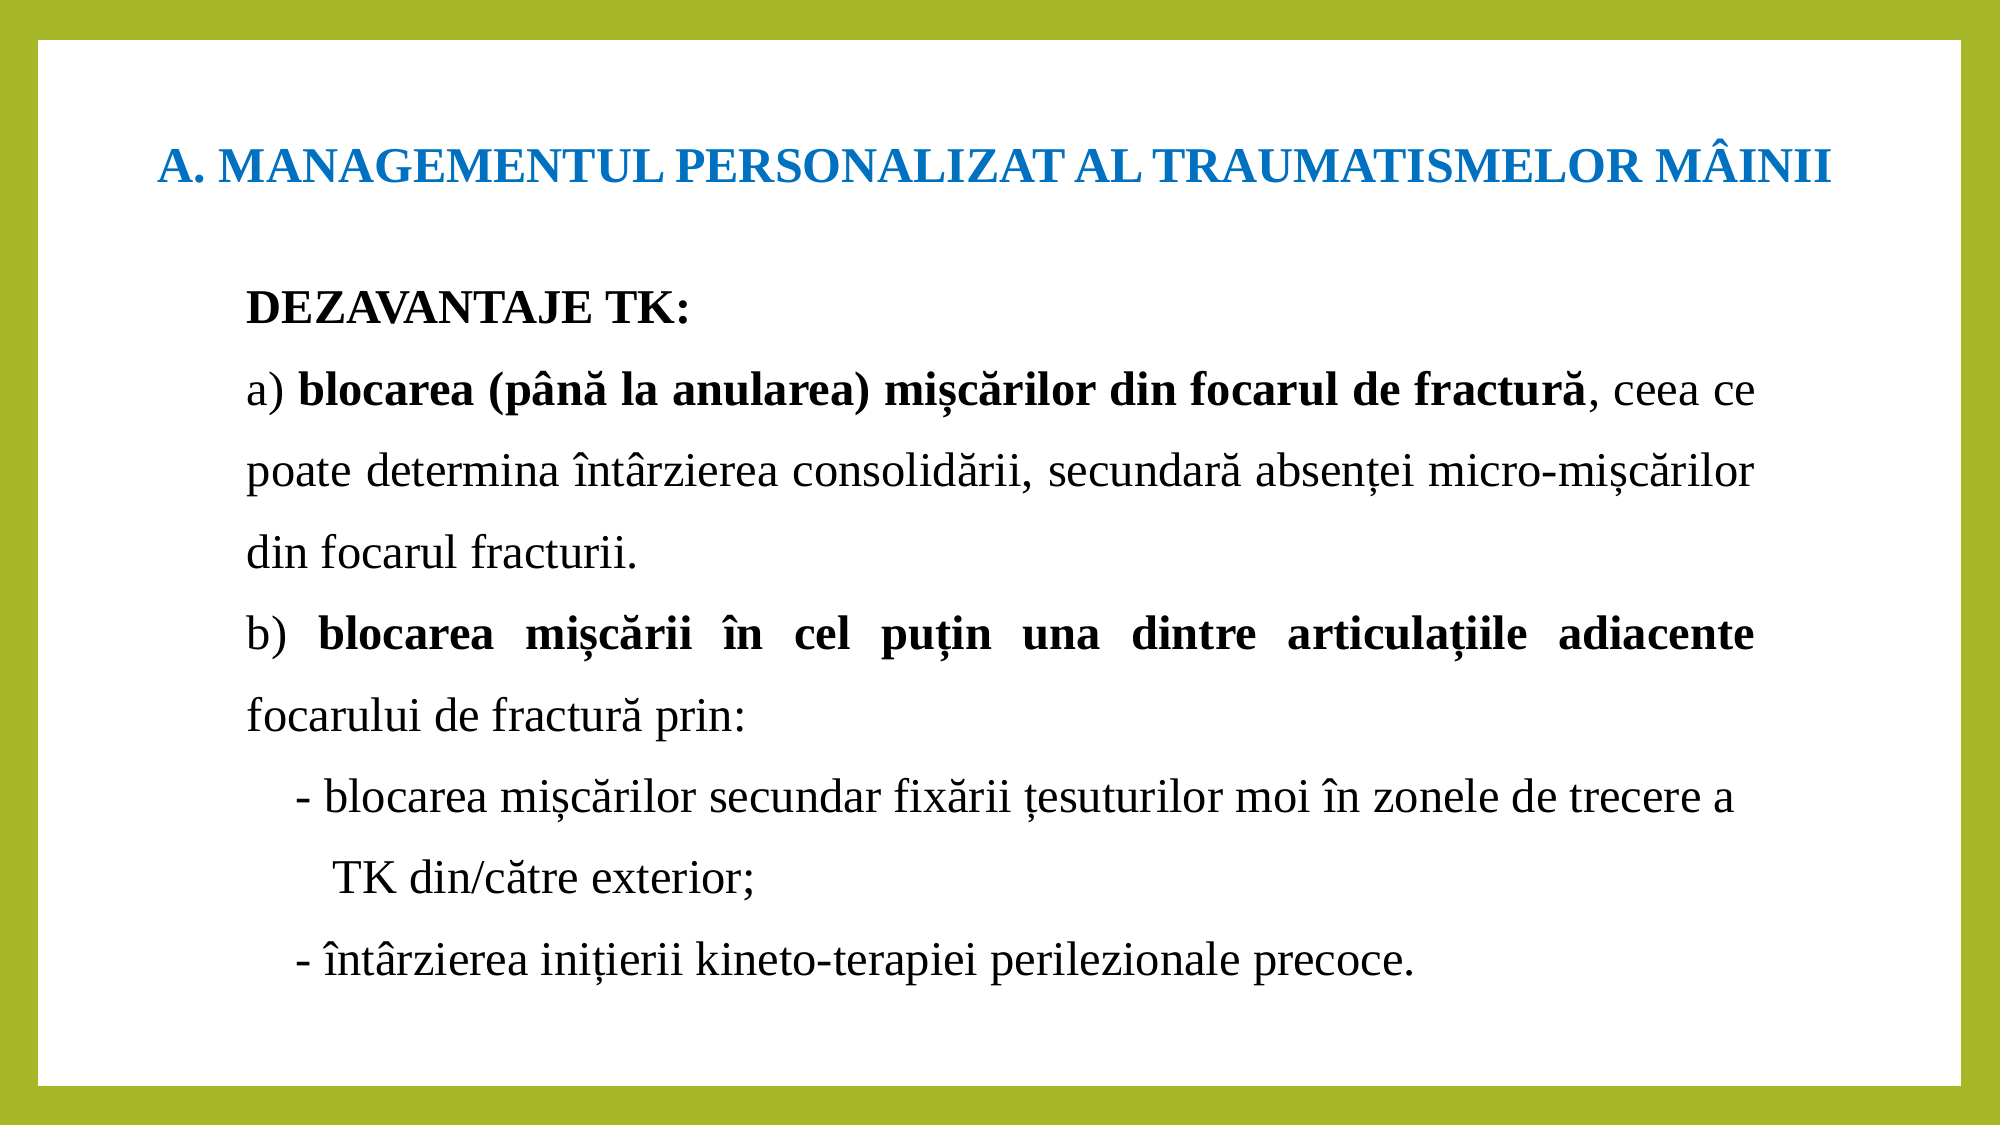

# A. MANAGEMENTUL PERSONALIZAT AL TRAUMATISMELOR MÂINII
DEZAVANTAJE TK:
a) blocarea (până la anularea) mișcărilor din focarul de fractură, ceea ce poate determina întârzierea consolidării, secundară absenței micro-mișcărilor din focarul fracturii.
b) blocarea mișcării în cel puțin una dintre articulațiile adiacente focarului de fractură prin:
 - blocarea mișcărilor secundar fixării țesuturilor moi în zonele de trecere a
 TK din/către exterior;
 - întârzierea inițierii kineto-terapiei perilezionale precoce.